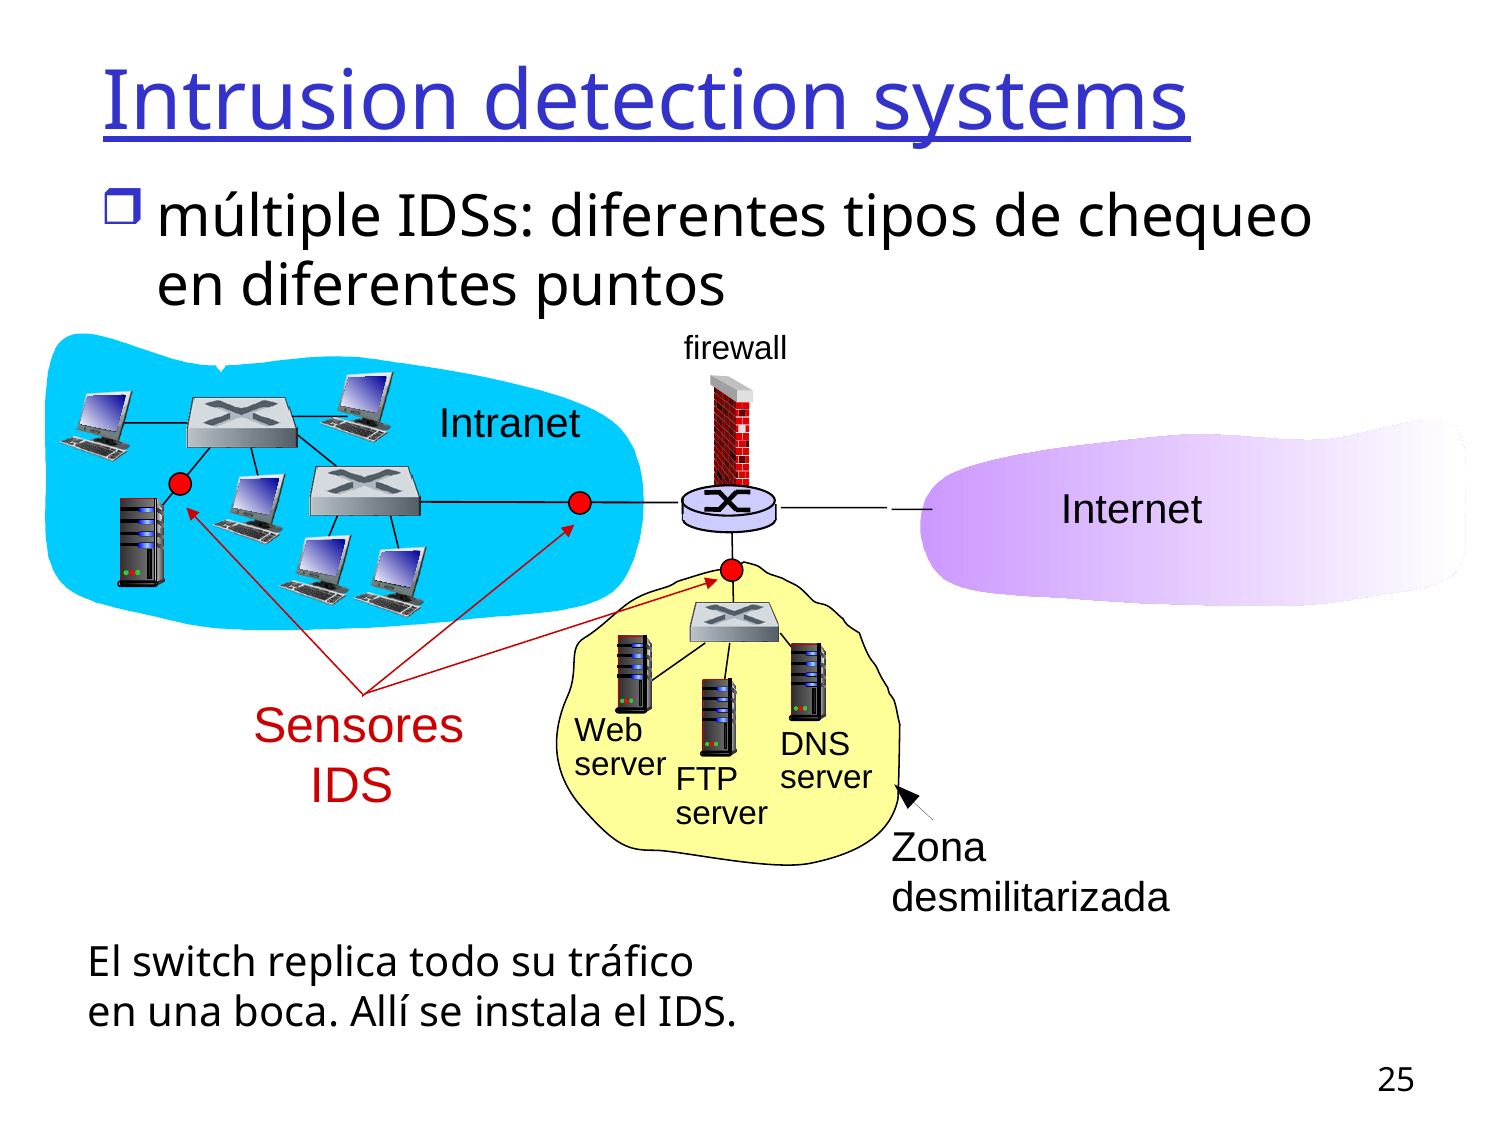

# Intrusion detection systems
múltiple IDSs: diferentes tipos de chequeo en diferentes puntos
firewall
Intranet
Internet
Sensores
IDS
Web
server
DNS
server
FTP
server
Zona
desmilitarizada
El switch replica todo su tráfico
en una boca. Allí se instala el IDS.
25